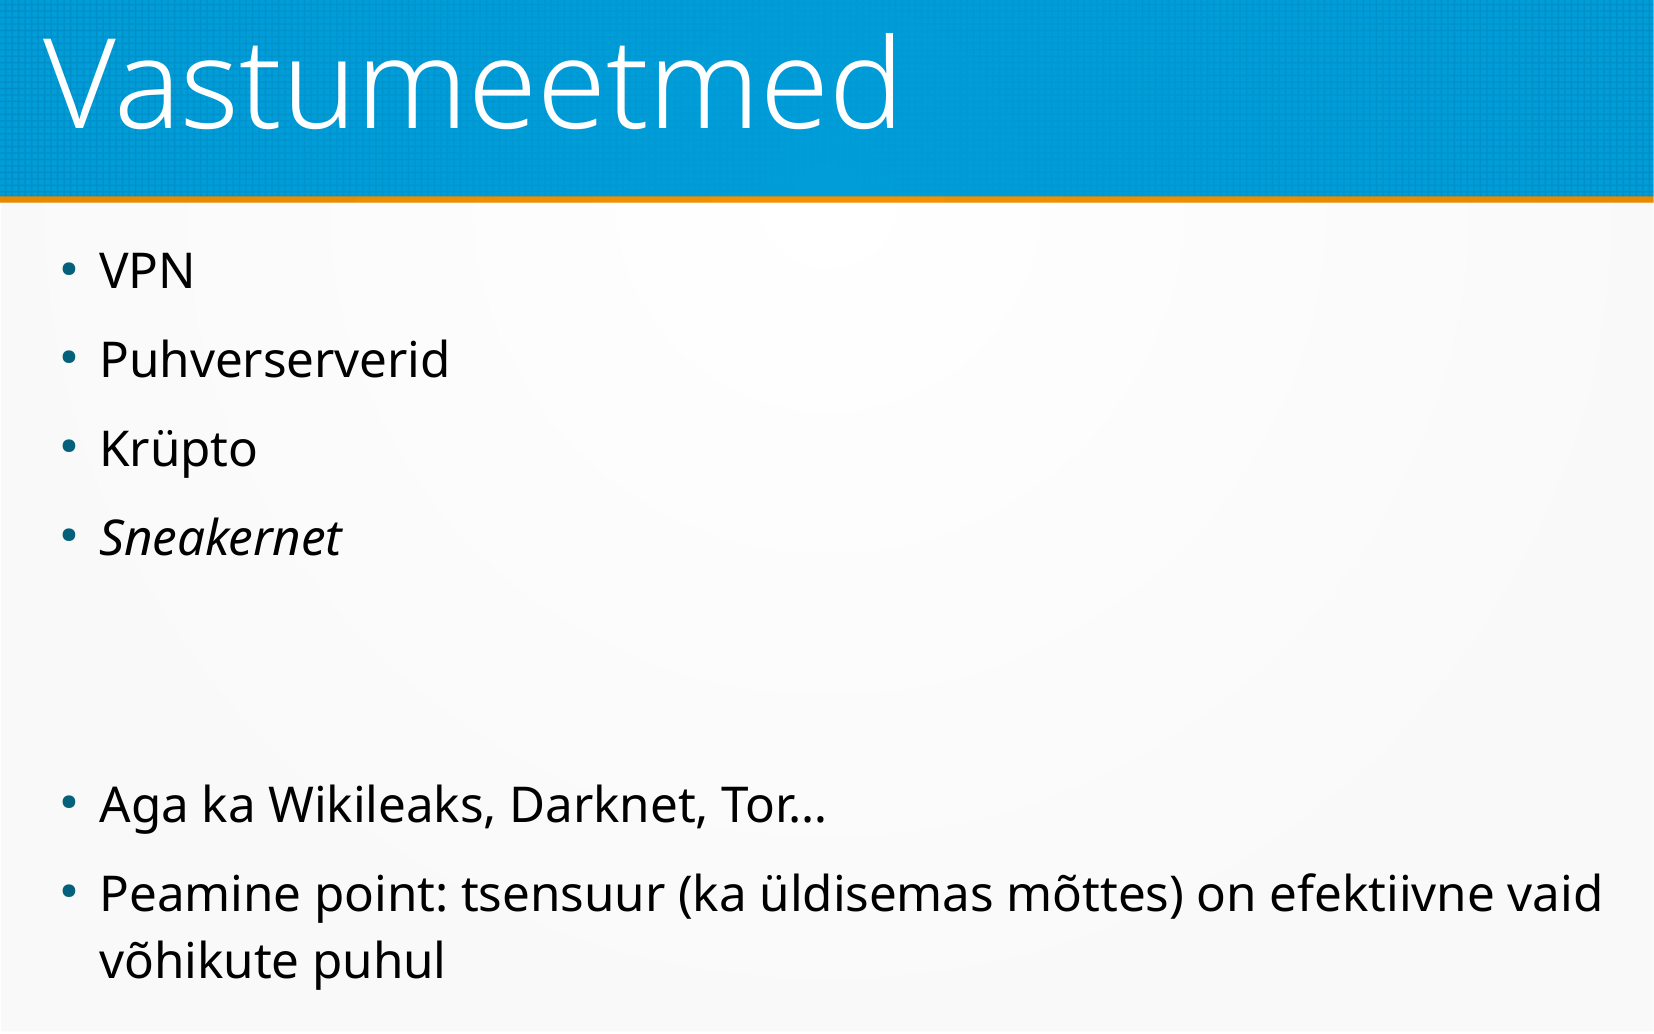

# Vastumeetmed
VPN
Puhverserverid
Krüpto
Sneakernet
Aga ka Wikileaks, Darknet, Tor…
Peamine point: tsensuur (ka üldisemas mõttes) on efektiivne vaid võhikute puhul